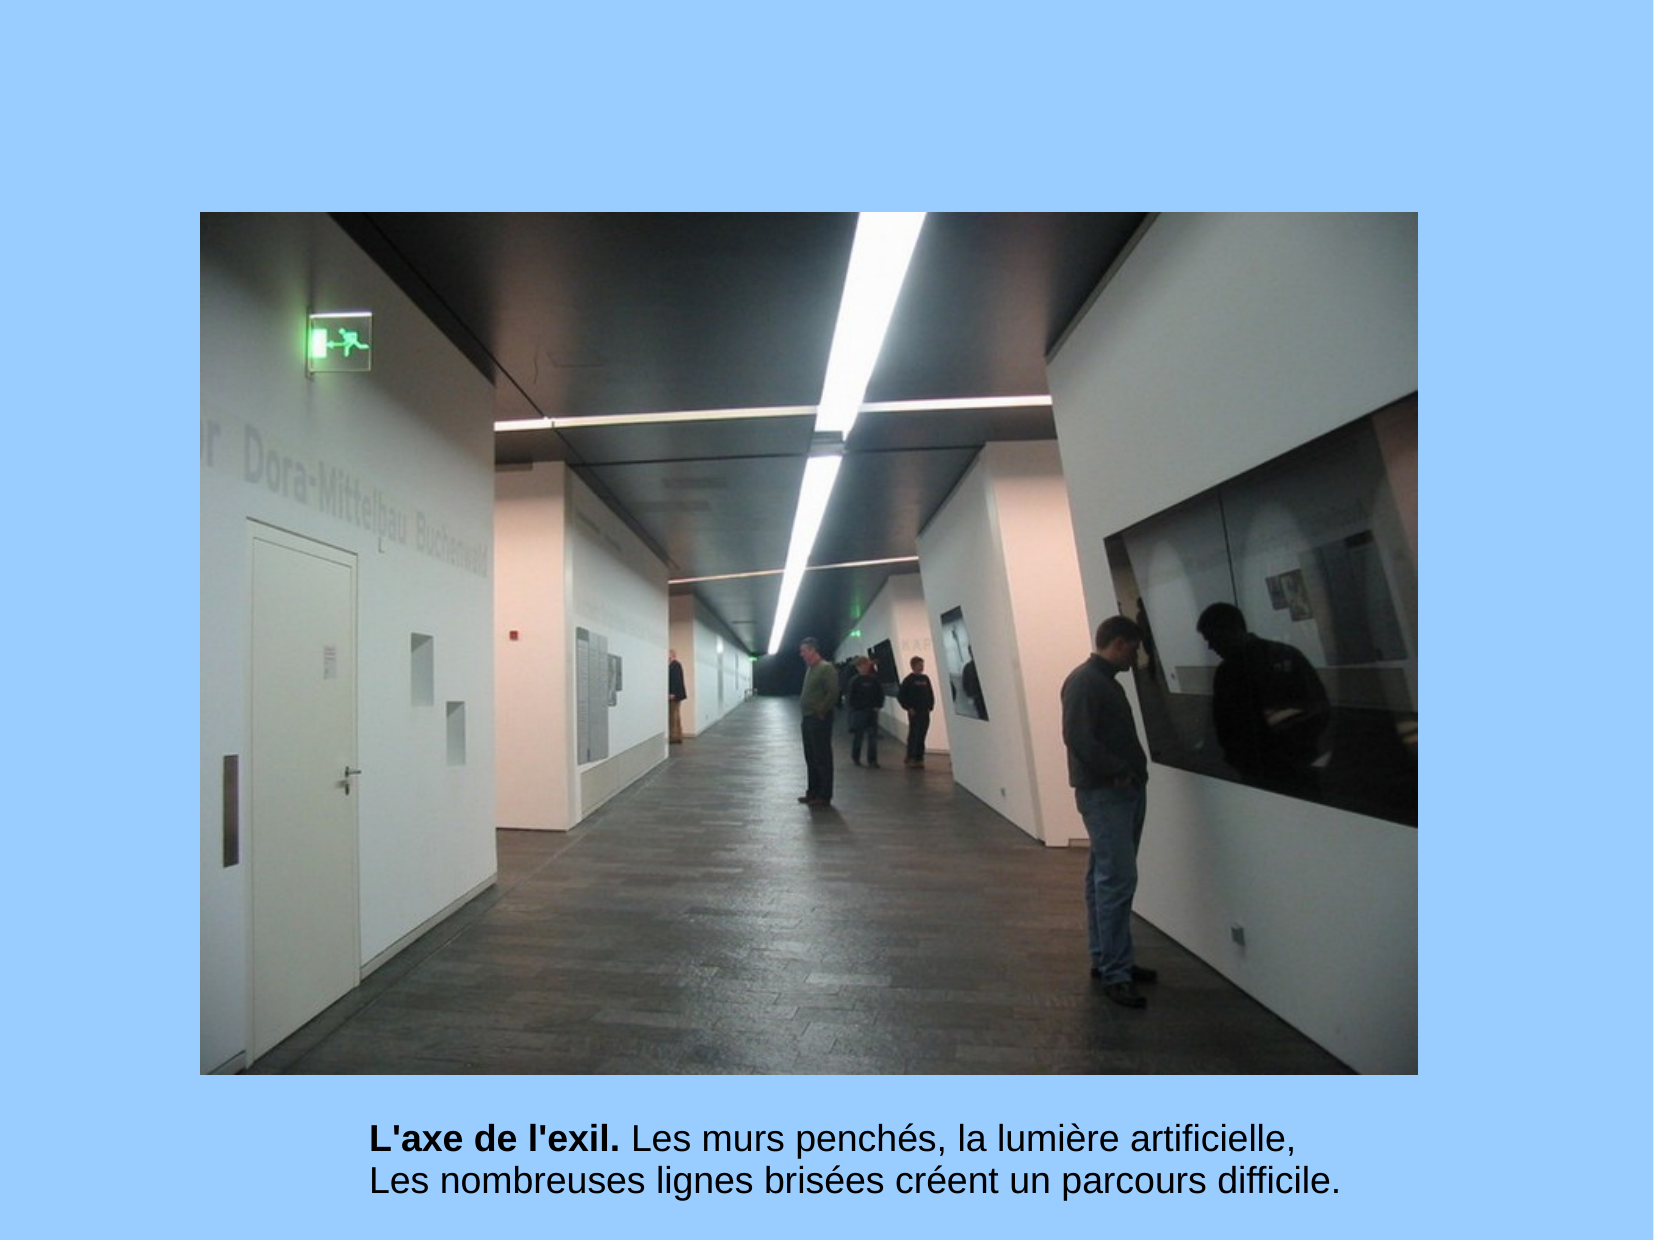

L'axe de l'exil. Les murs penchés, la lumière artificielle,
Les nombreuses lignes brisées créent un parcours difficile.